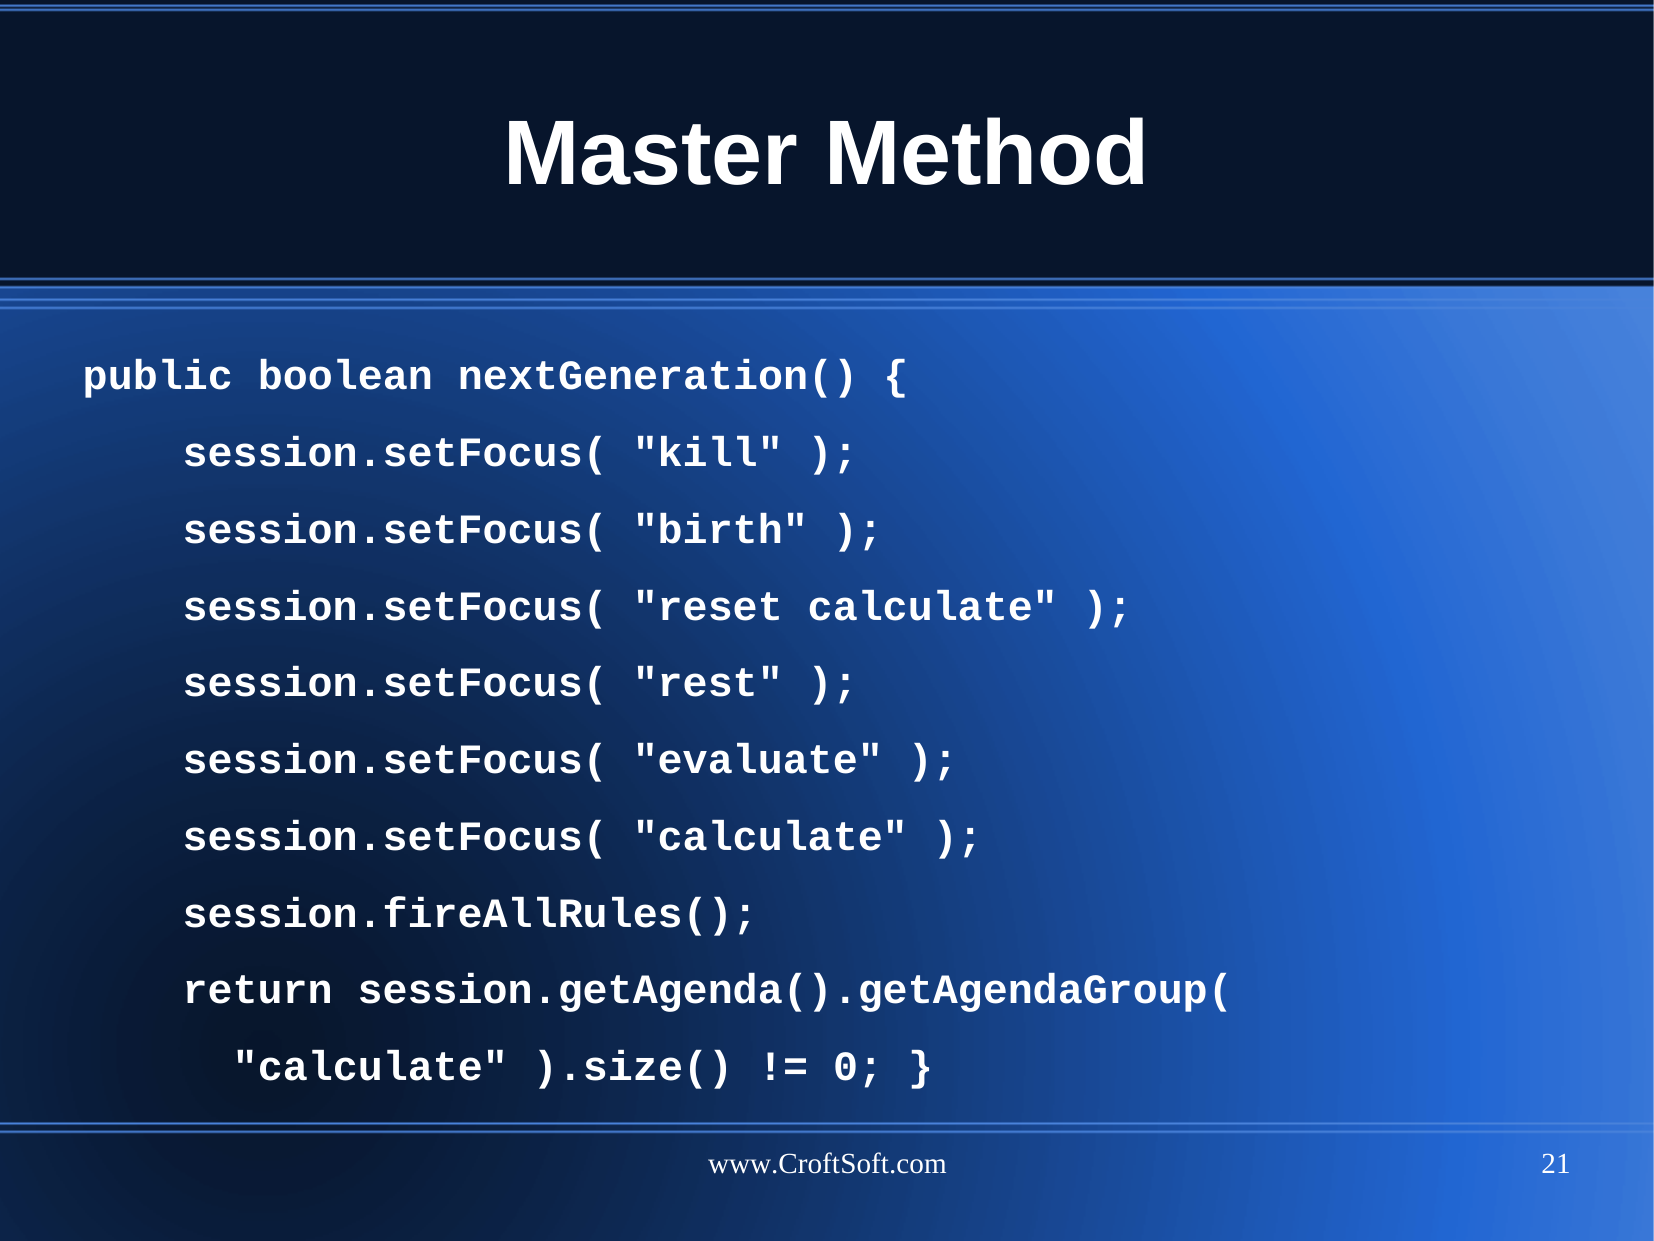

# Master Method
public boolean nextGeneration() {
 session.setFocus( "kill" );
 session.setFocus( "birth" );
 session.setFocus( "reset calculate" );
 session.setFocus( "rest" );
 session.setFocus( "evaluate" );
 session.setFocus( "calculate" );
 session.fireAllRules();
 return session.getAgenda().getAgendaGroup(
 "calculate" ).size() != 0; }
www.CroftSoft.com
21